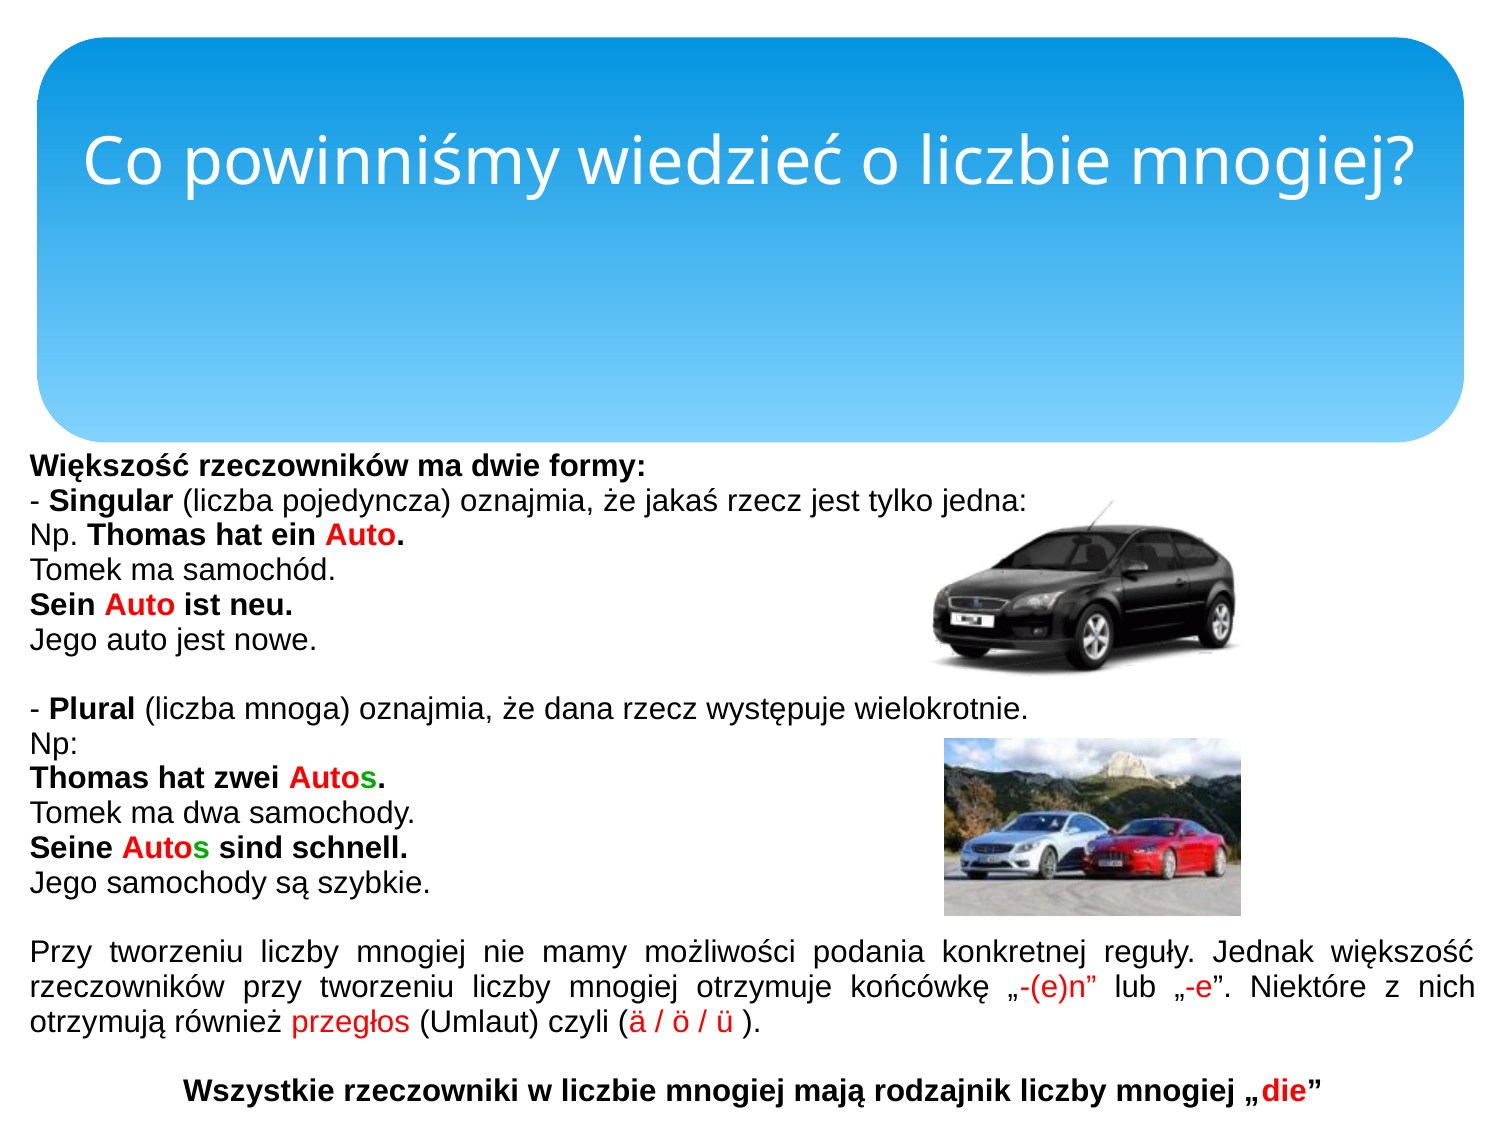

# Co powinniśmy wiedzieć o liczbie mnogiej?
Większość rzeczowników ma dwie formy:
- Singular (liczba pojedyncza) oznajmia, że jakaś rzecz jest tylko jedna:
Np. Thomas hat ein Auto.
Tomek ma samochód.
Sein Auto ist neu.
Jego auto jest nowe.
- Plural (liczba mnoga) oznajmia, że dana rzecz występuje wielokrotnie.
Np:
Thomas hat zwei Autos.
Tomek ma dwa samochody.
Seine Autos sind schnell.
Jego samochody są szybkie.
Przy tworzeniu liczby mnogiej nie mamy możliwości podania konkretnej reguły. Jednak większość rzeczowników przy tworzeniu liczby mnogiej otrzymuje końcówkę „-(e)n” lub „-e”. Niektóre z nich otrzymują również przegłos (Umlaut) czyli (ä / ö / ü ).
Wszystkie rzeczowniki w liczbie mnogiej mają rodzajnik liczby mnogiej „die”